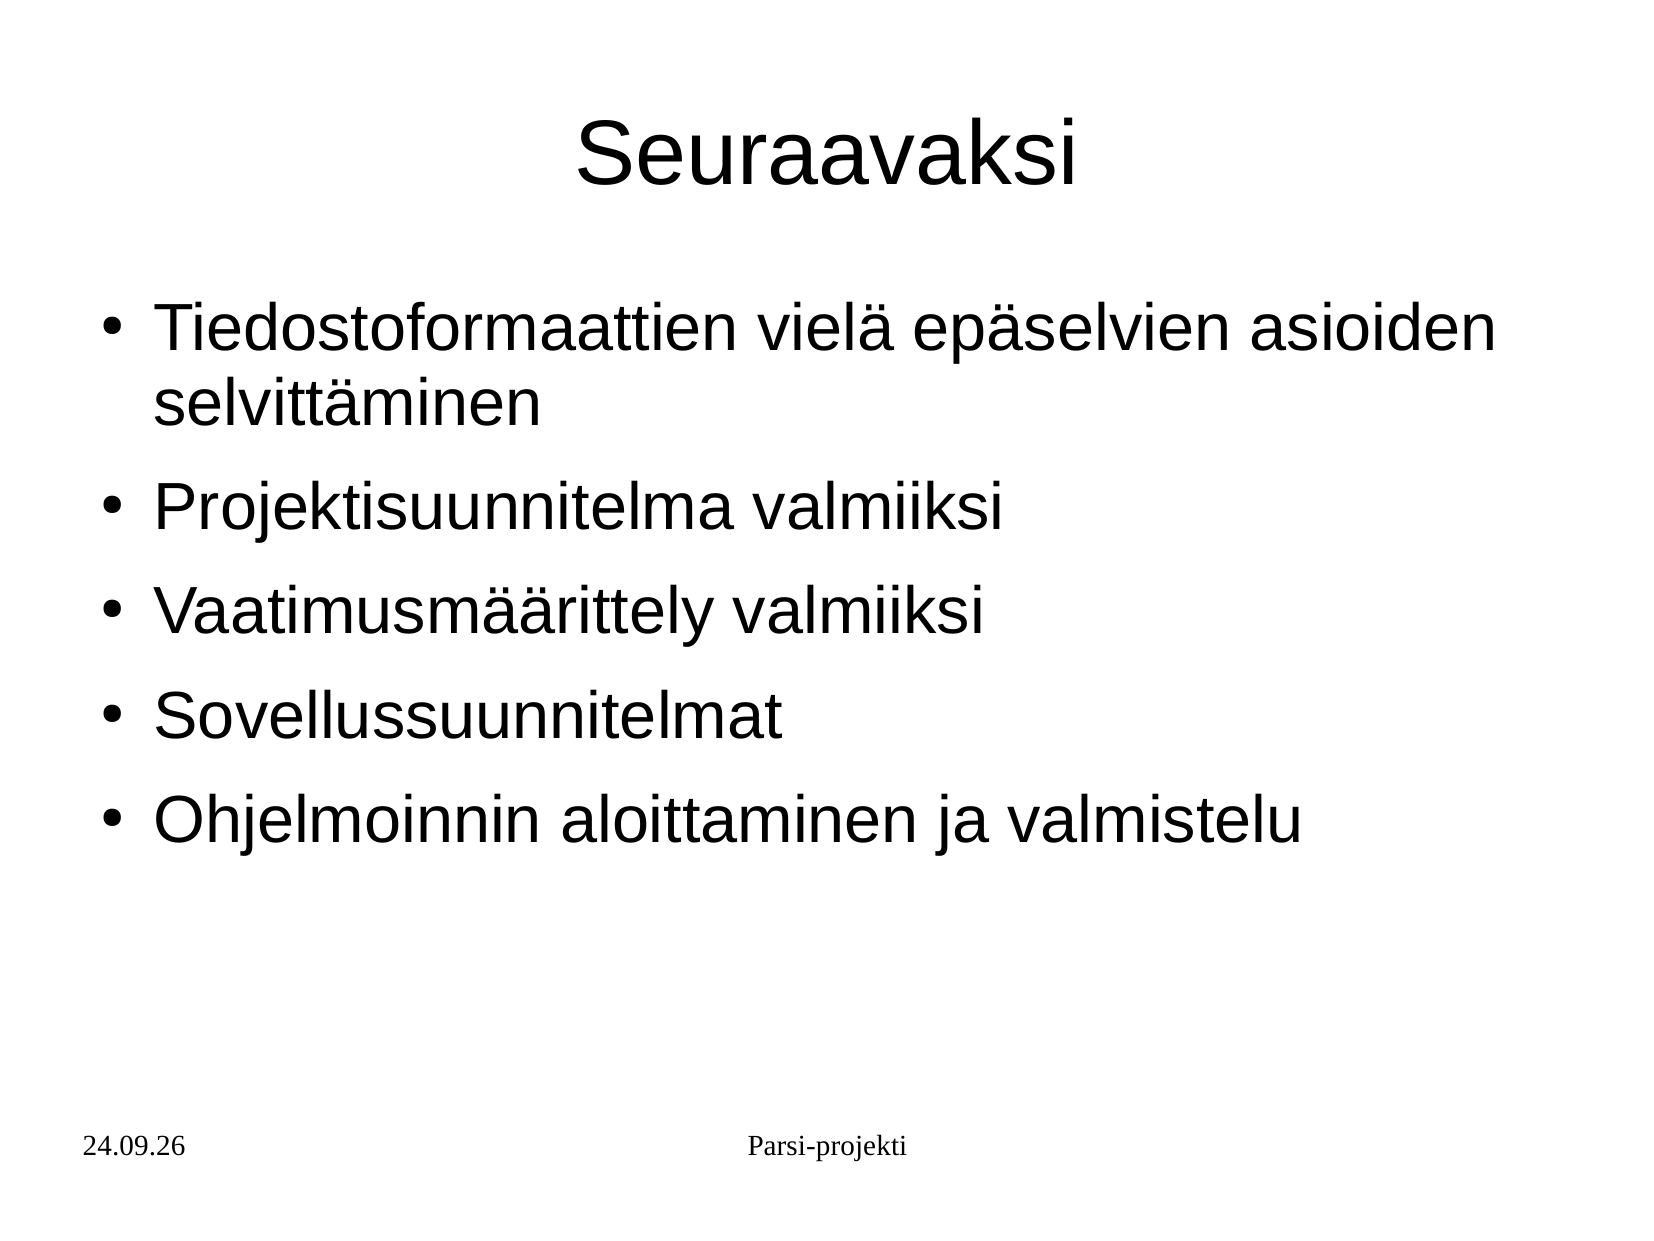

# Seuraavaksi
Tiedostoformaattien vielä epäselvien asioiden selvittäminen
Projektisuunnitelma valmiiksi
Vaatimusmäärittely valmiiksi
Sovellussuunnitelmat
Ohjelmoinnin aloittaminen ja valmistelu
Parsi-projekti